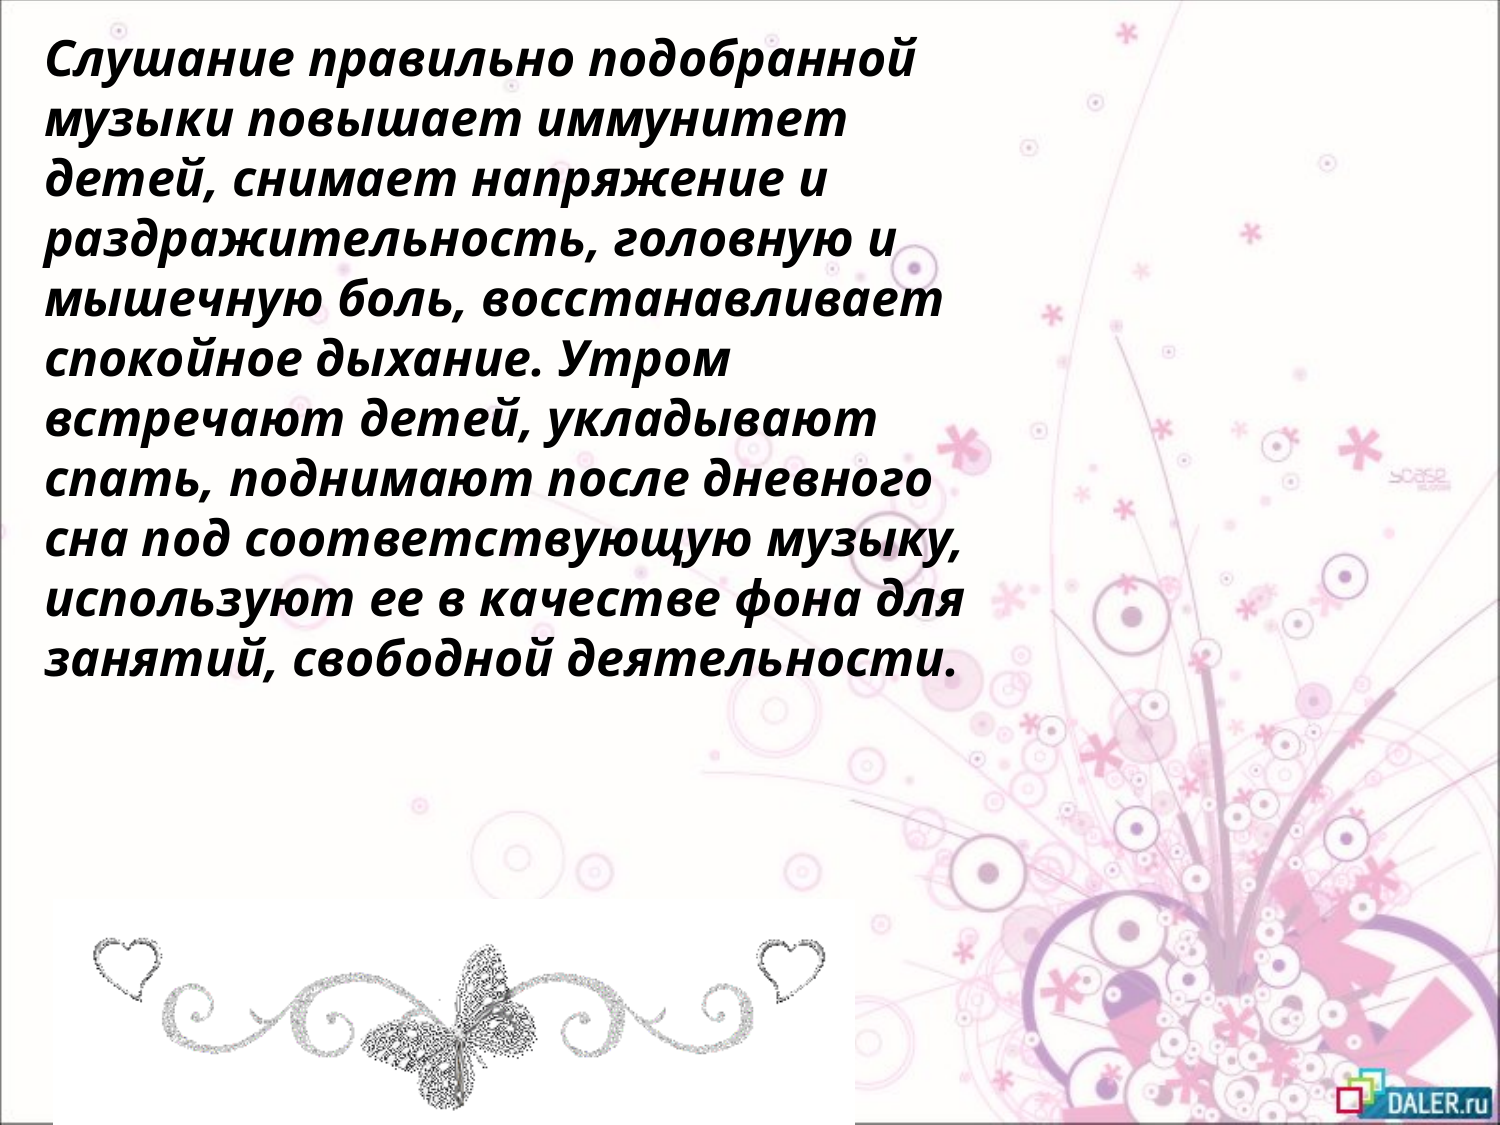

Слушание правильно подобранной музыки повышает иммунитет детей, снимает напряжение и раздражительность, головную и мышечную боль, восстанавливает спокойное дыхание. Утром встречают детей, укладывают спать, поднимают после дневного сна под соответствующую музыку, используют ее в качестве фона для занятий, свободной деятельности.